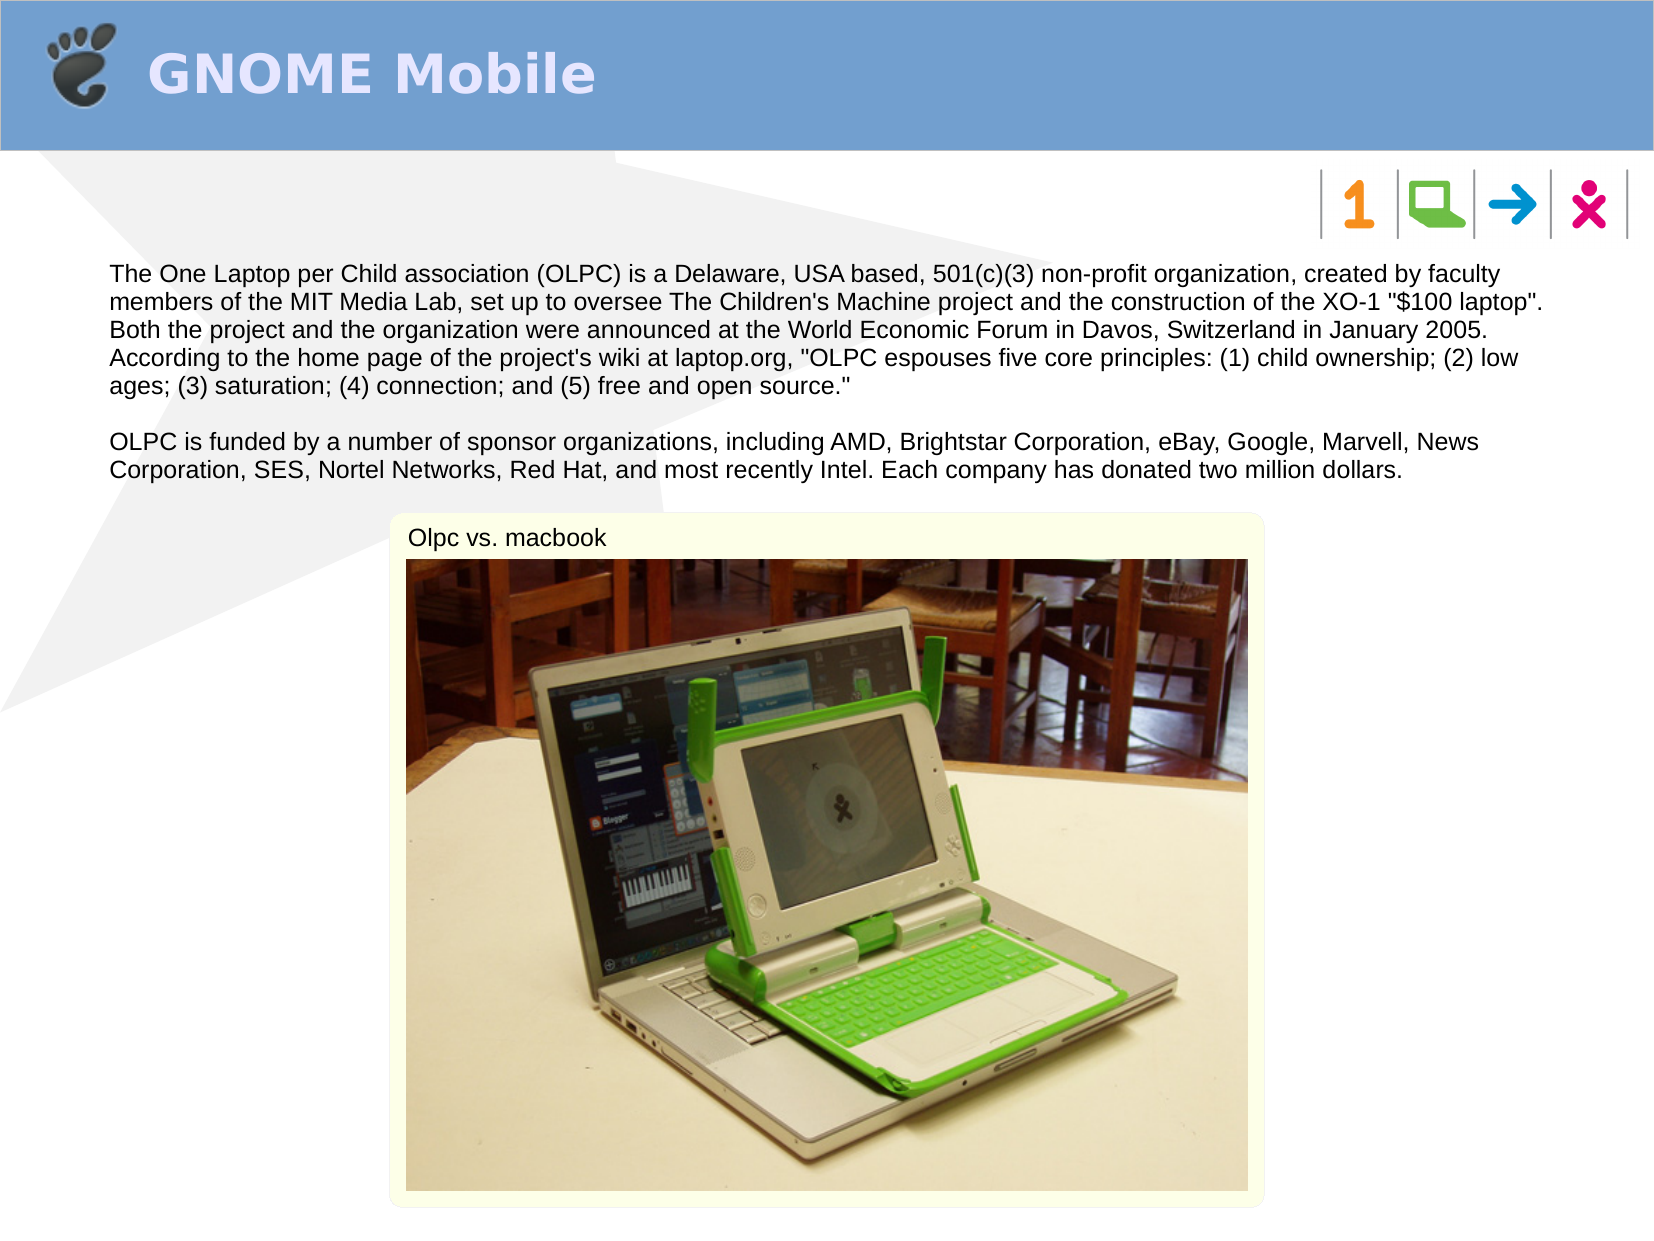

GNOME Mobile
#
The One Laptop per Child association (OLPC) is a Delaware, USA based, 501(c)(3) non-profit organization, created by faculty members of the MIT Media Lab, set up to oversee The Children's Machine project and the construction of the XO-1 "$100 laptop". Both the project and the organization were announced at the World Economic Forum in Davos, Switzerland in January 2005. According to the home page of the project's wiki at laptop.org, "OLPC espouses five core principles: (1) child ownership; (2) low ages; (3) saturation; (4) connection; and (5) free and open source."
OLPC is funded by a number of sponsor organizations, including AMD, Brightstar Corporation, eBay, Google, Marvell, News Corporation, SES, Nortel Networks, Red Hat, and most recently Intel. Each company has donated two million dollars.
Olpc vs. macbook